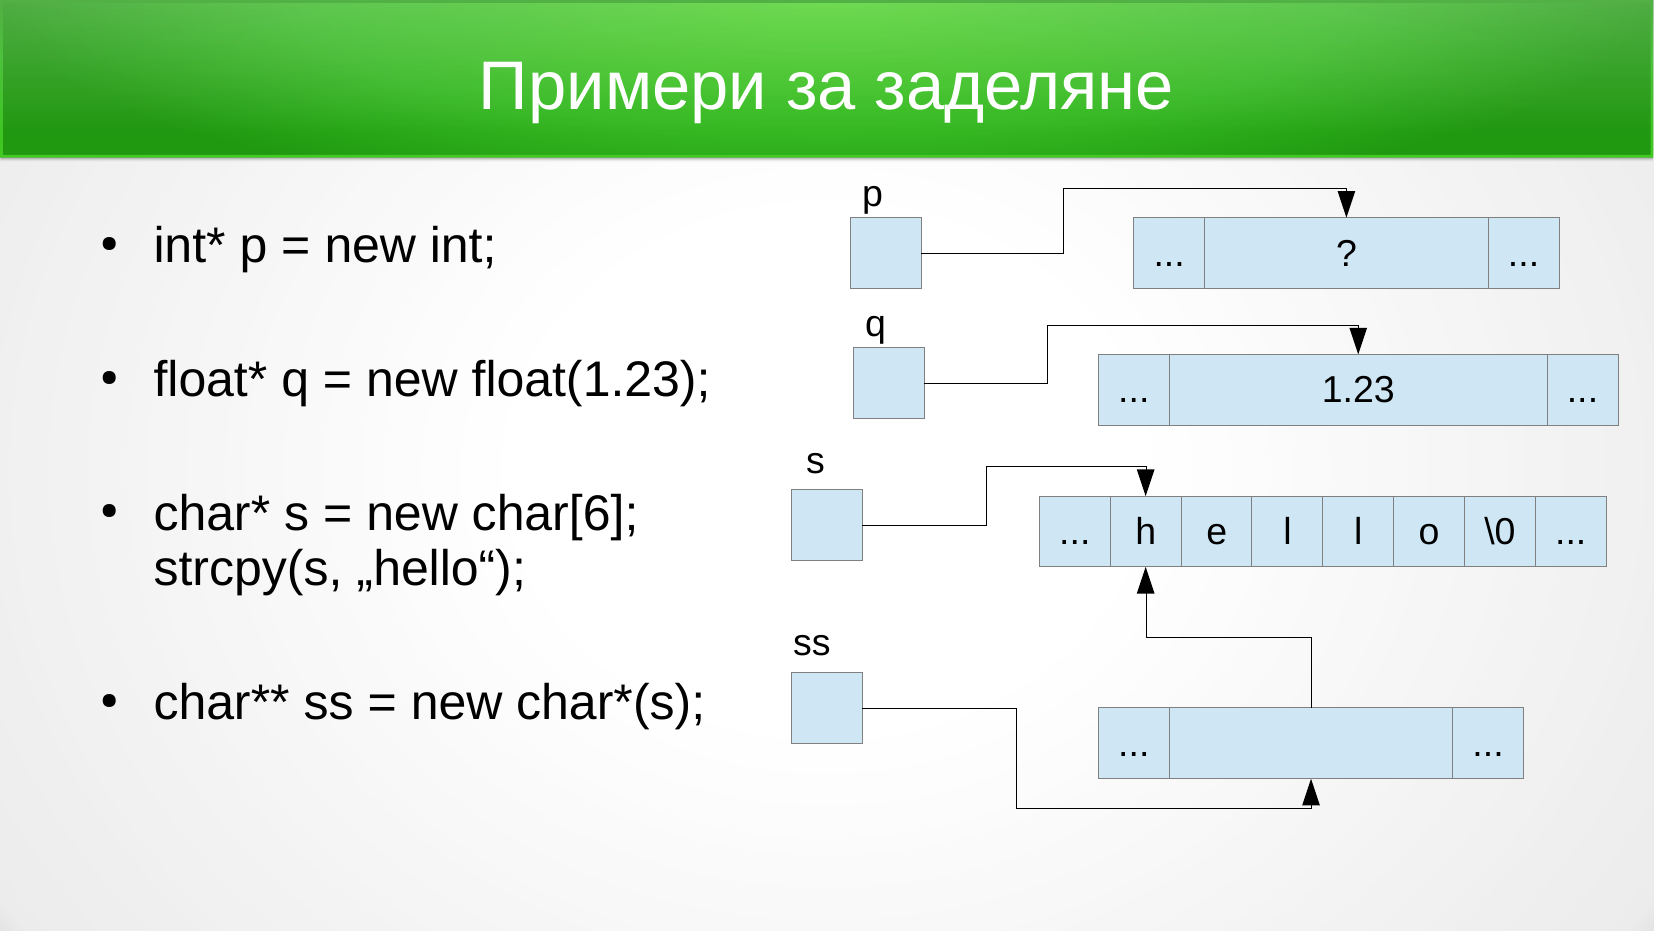

# Примери за заделяне
p
int* p = new int;
float* q = new float(1.23);
char* s = new char[6];
strcpy(s, „hello“);
char** ss = new char*(s);
...
?
...
q
...
1.23
...
s
...
h
e
l
l
o
\0
...
ss
...
...